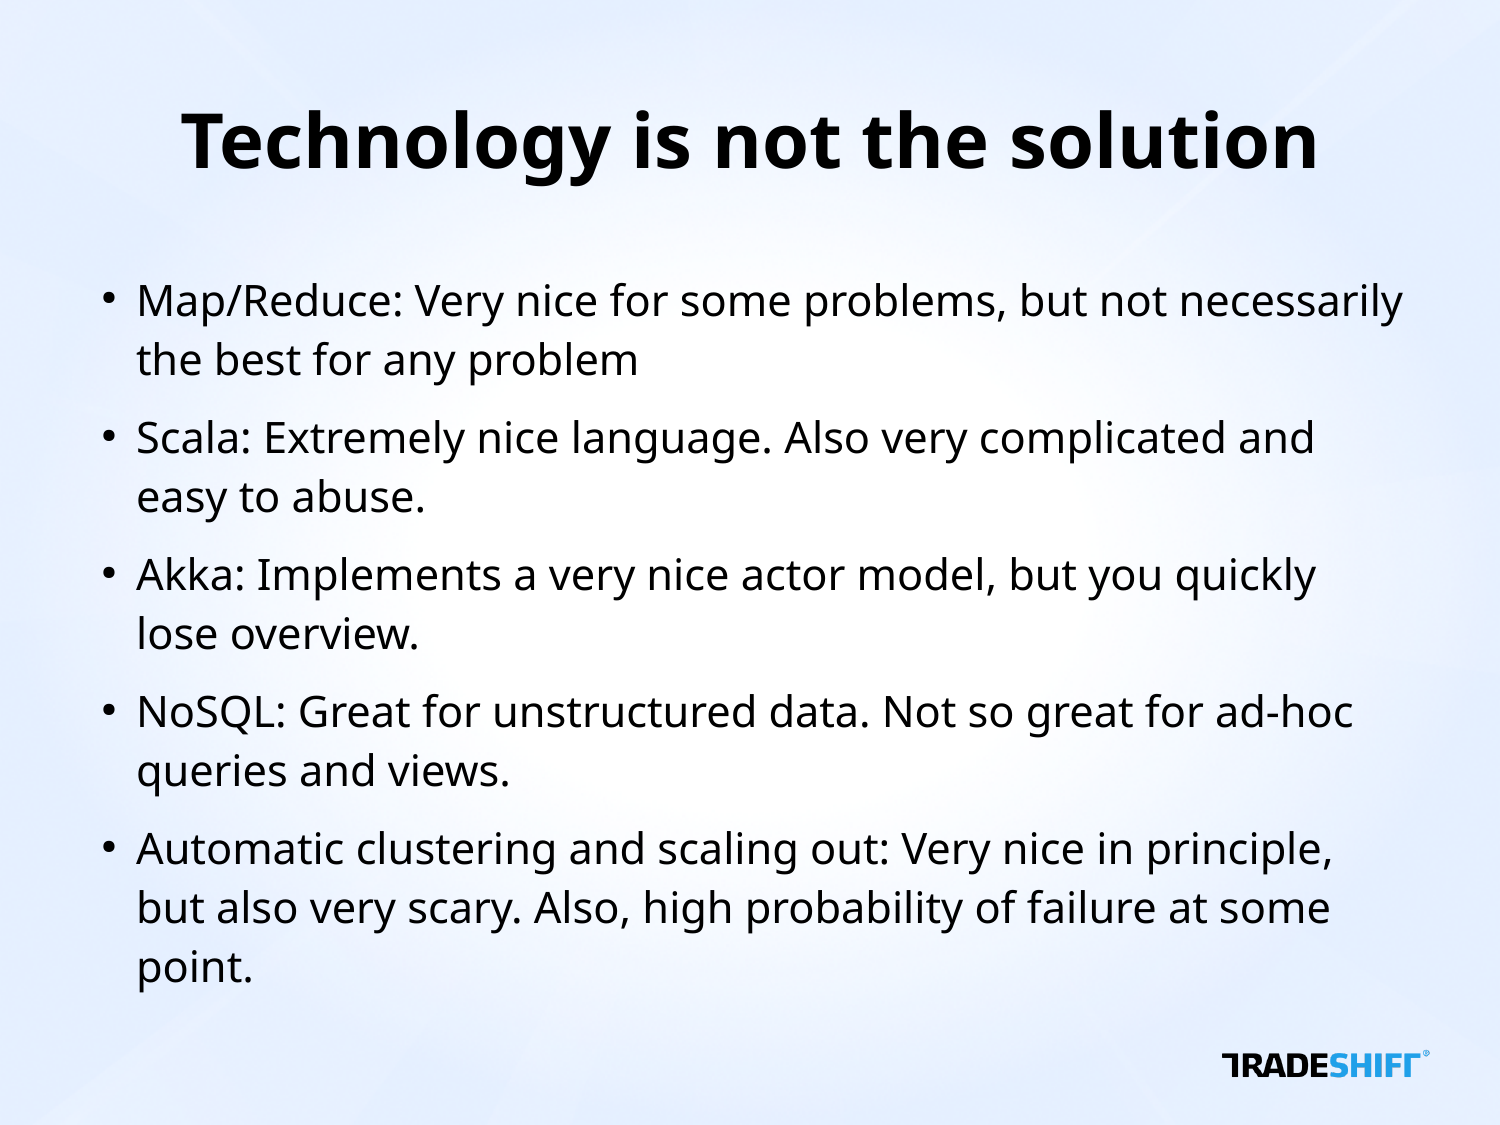

# Technology is not the solution
Map/Reduce: Very nice for some problems, but not necessarily the best for any problem
Scala: Extremely nice language. Also very complicated and easy to abuse.
Akka: Implements a very nice actor model, but you quickly lose overview.
NoSQL: Great for unstructured data. Not so great for ad-hoc queries and views.
Automatic clustering and scaling out: Very nice in principle, but also very scary. Also, high probability of failure at some point.